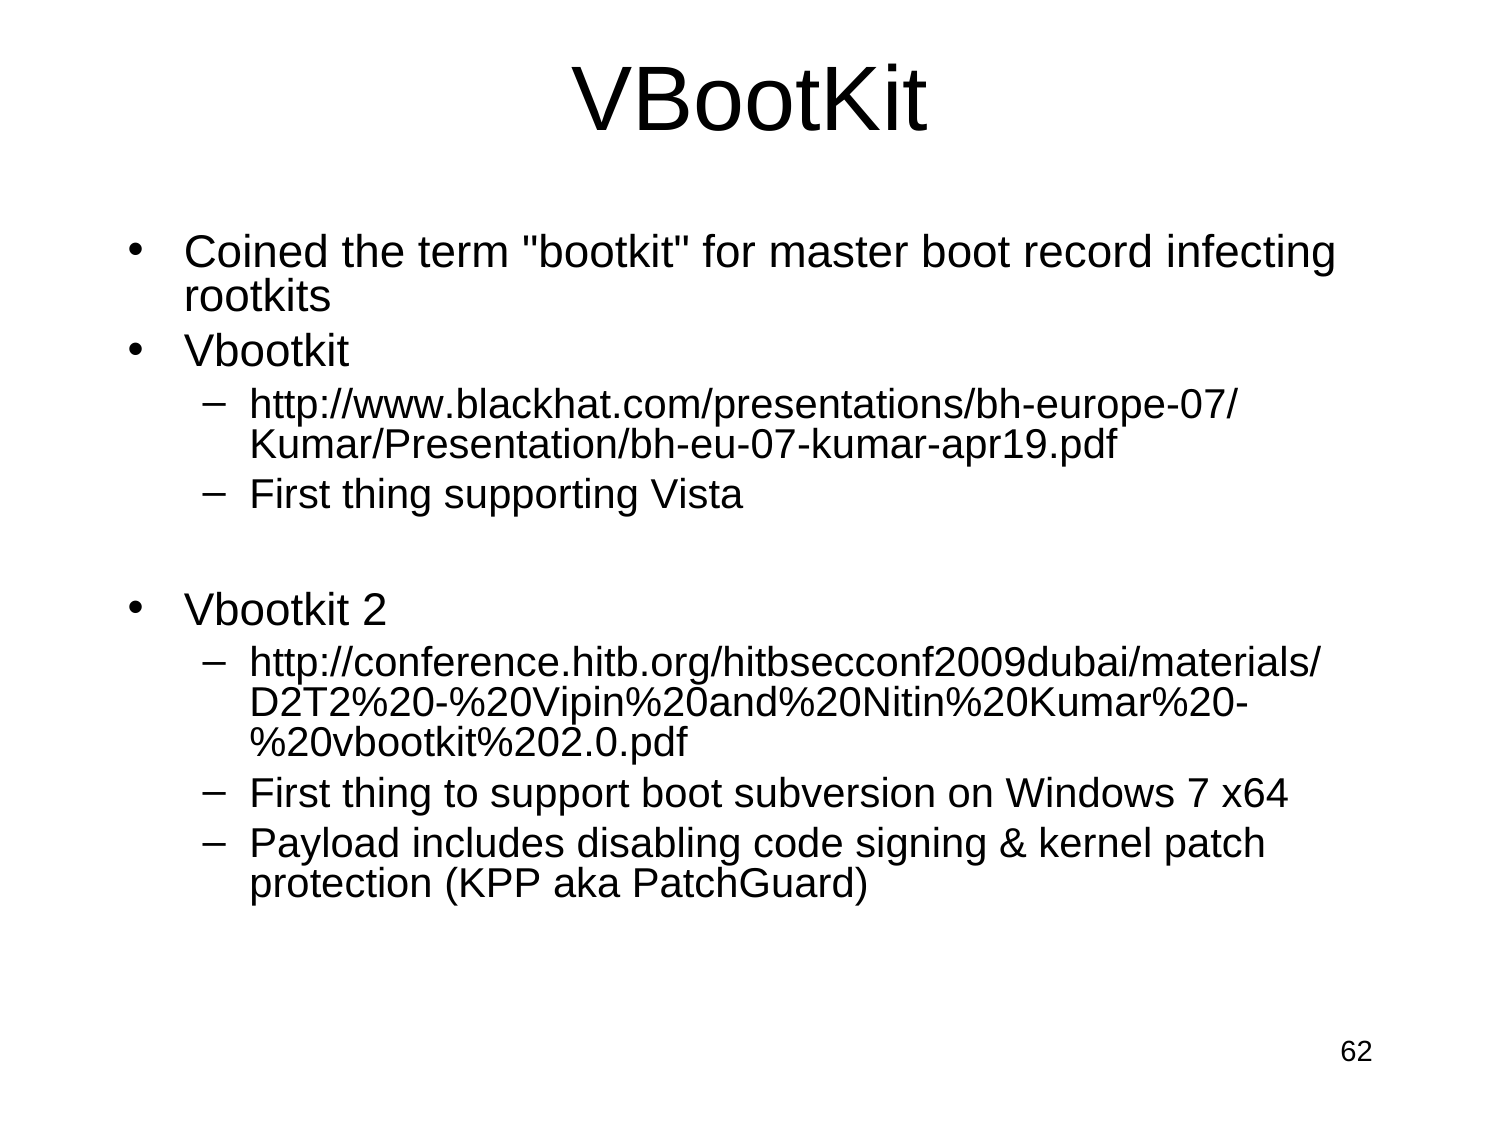

# VBootKit
Coined the term "bootkit" for master boot record infecting rootkits
Vbootkit
http://www.blackhat.com/presentations/bh-europe-07/Kumar/Presentation/bh-eu-07-kumar-apr19.pdf
First thing supporting Vista
Vbootkit 2
http://conference.hitb.org/hitbsecconf2009dubai/materials/D2T2%20-%20Vipin%20and%20Nitin%20Kumar%20-%20vbootkit%202.0.pdf
First thing to support boot subversion on Windows 7 x64
Payload includes disabling code signing & kernel patch protection (KPP aka PatchGuard)